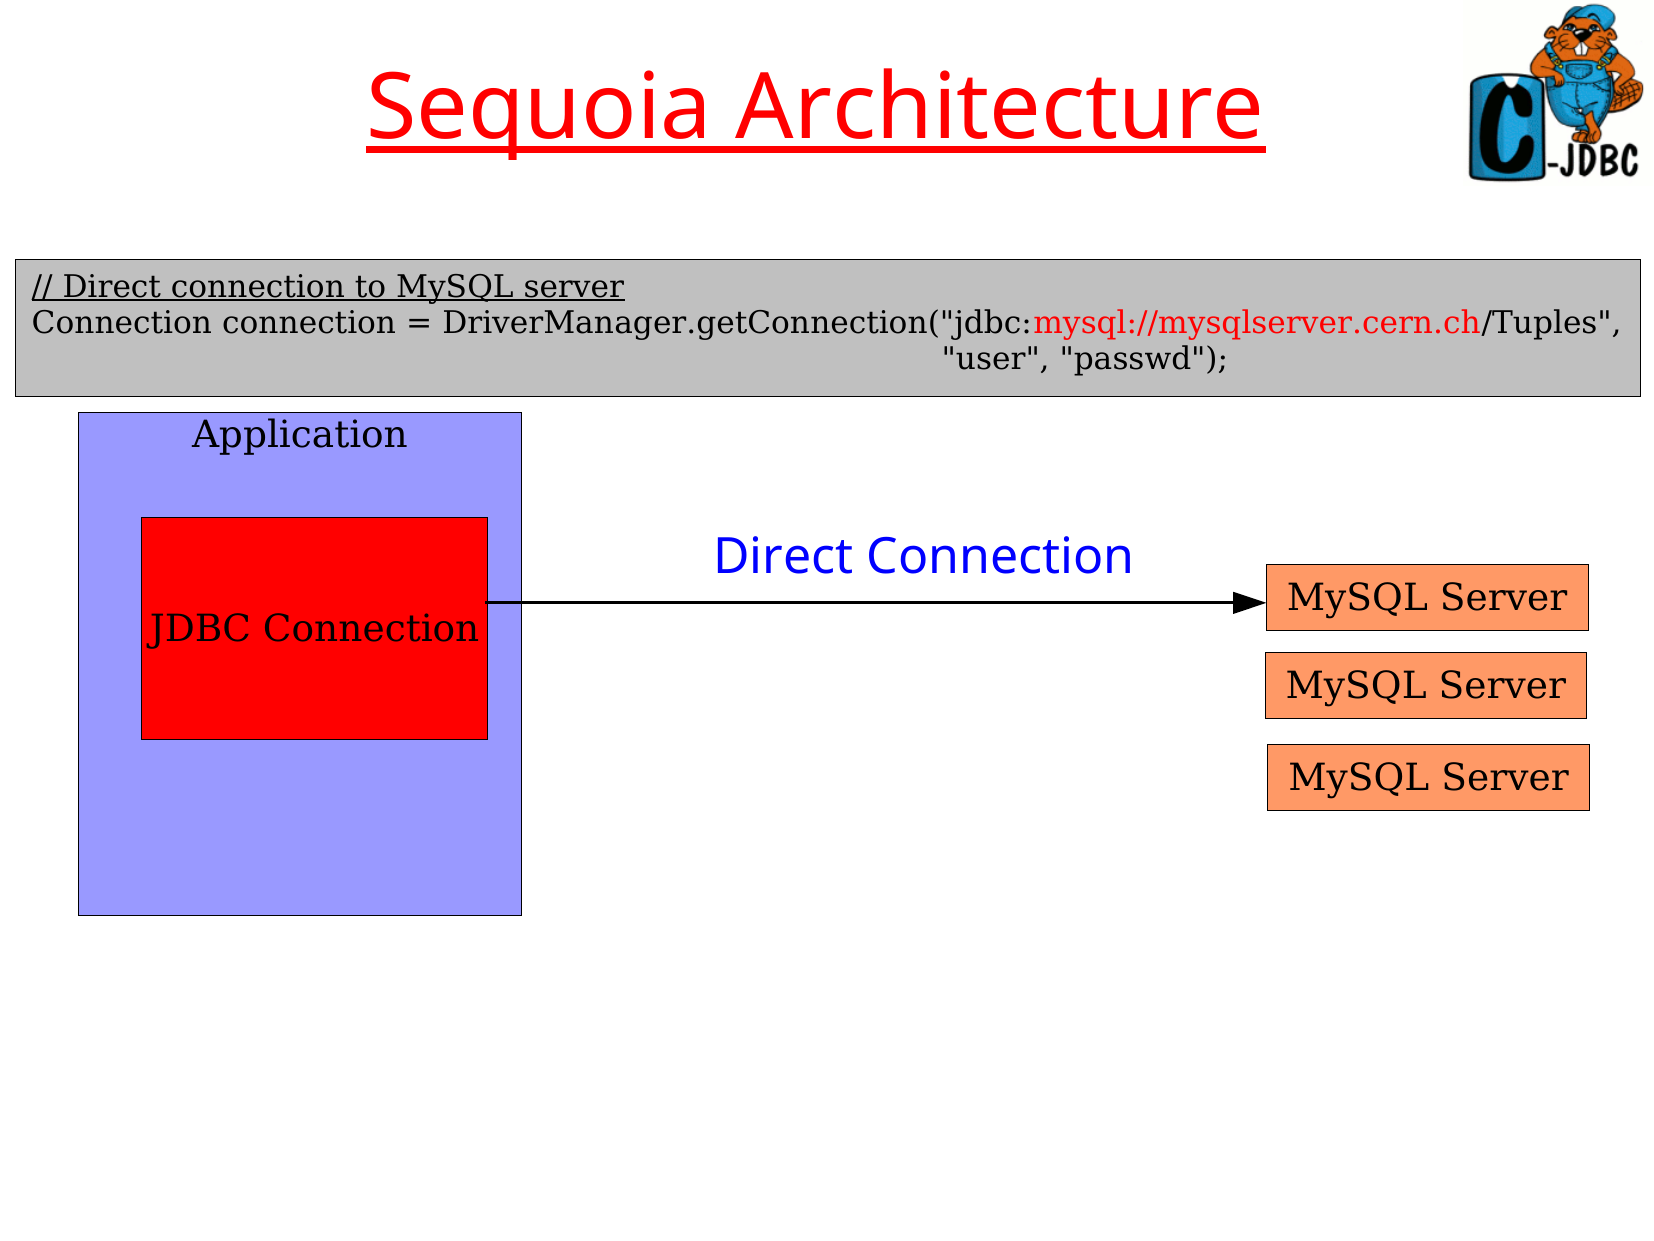

# Sequoia Architecture
// Direct connection to MySQL server
Connection connection = DriverManager.getConnection("jdbc:mysql://mysqlserver.cern.ch/Tuples",
 "user", "passwd");
Application
JDBC Connection
Direct Connection
MySQL Server
MySQL Server
MySQL Server